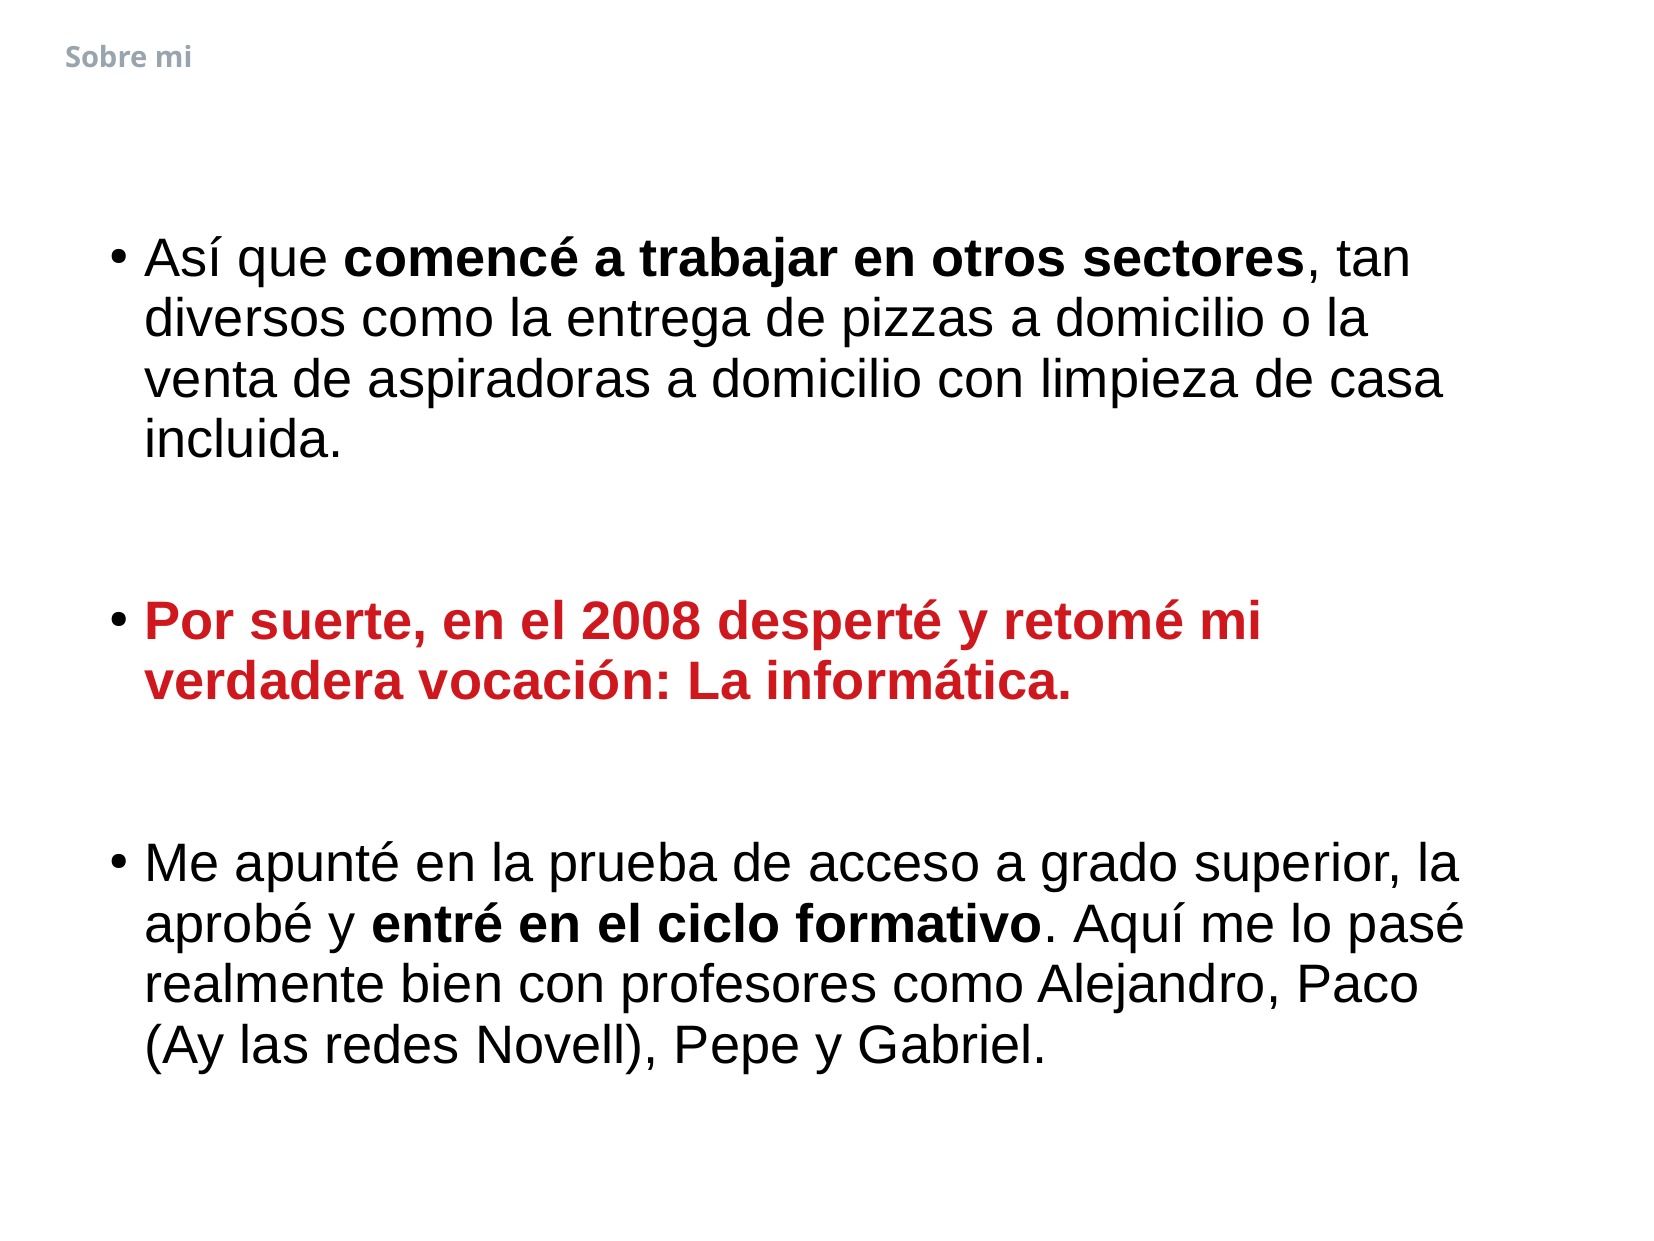

Sobre mi
Así que comencé a trabajar en otros sectores, tan diversos como la entrega de pizzas a domicilio o la venta de aspiradoras a domicilio con limpieza de casa incluida.
Por suerte, en el 2008 desperté y retomé mi verdadera vocación: La informática.
Me apunté en la prueba de acceso a grado superior, la aprobé y entré en el ciclo formativo. Aquí me lo pasé realmente bien con profesores como Alejandro, Paco (Ay las redes Novell), Pepe y Gabriel.